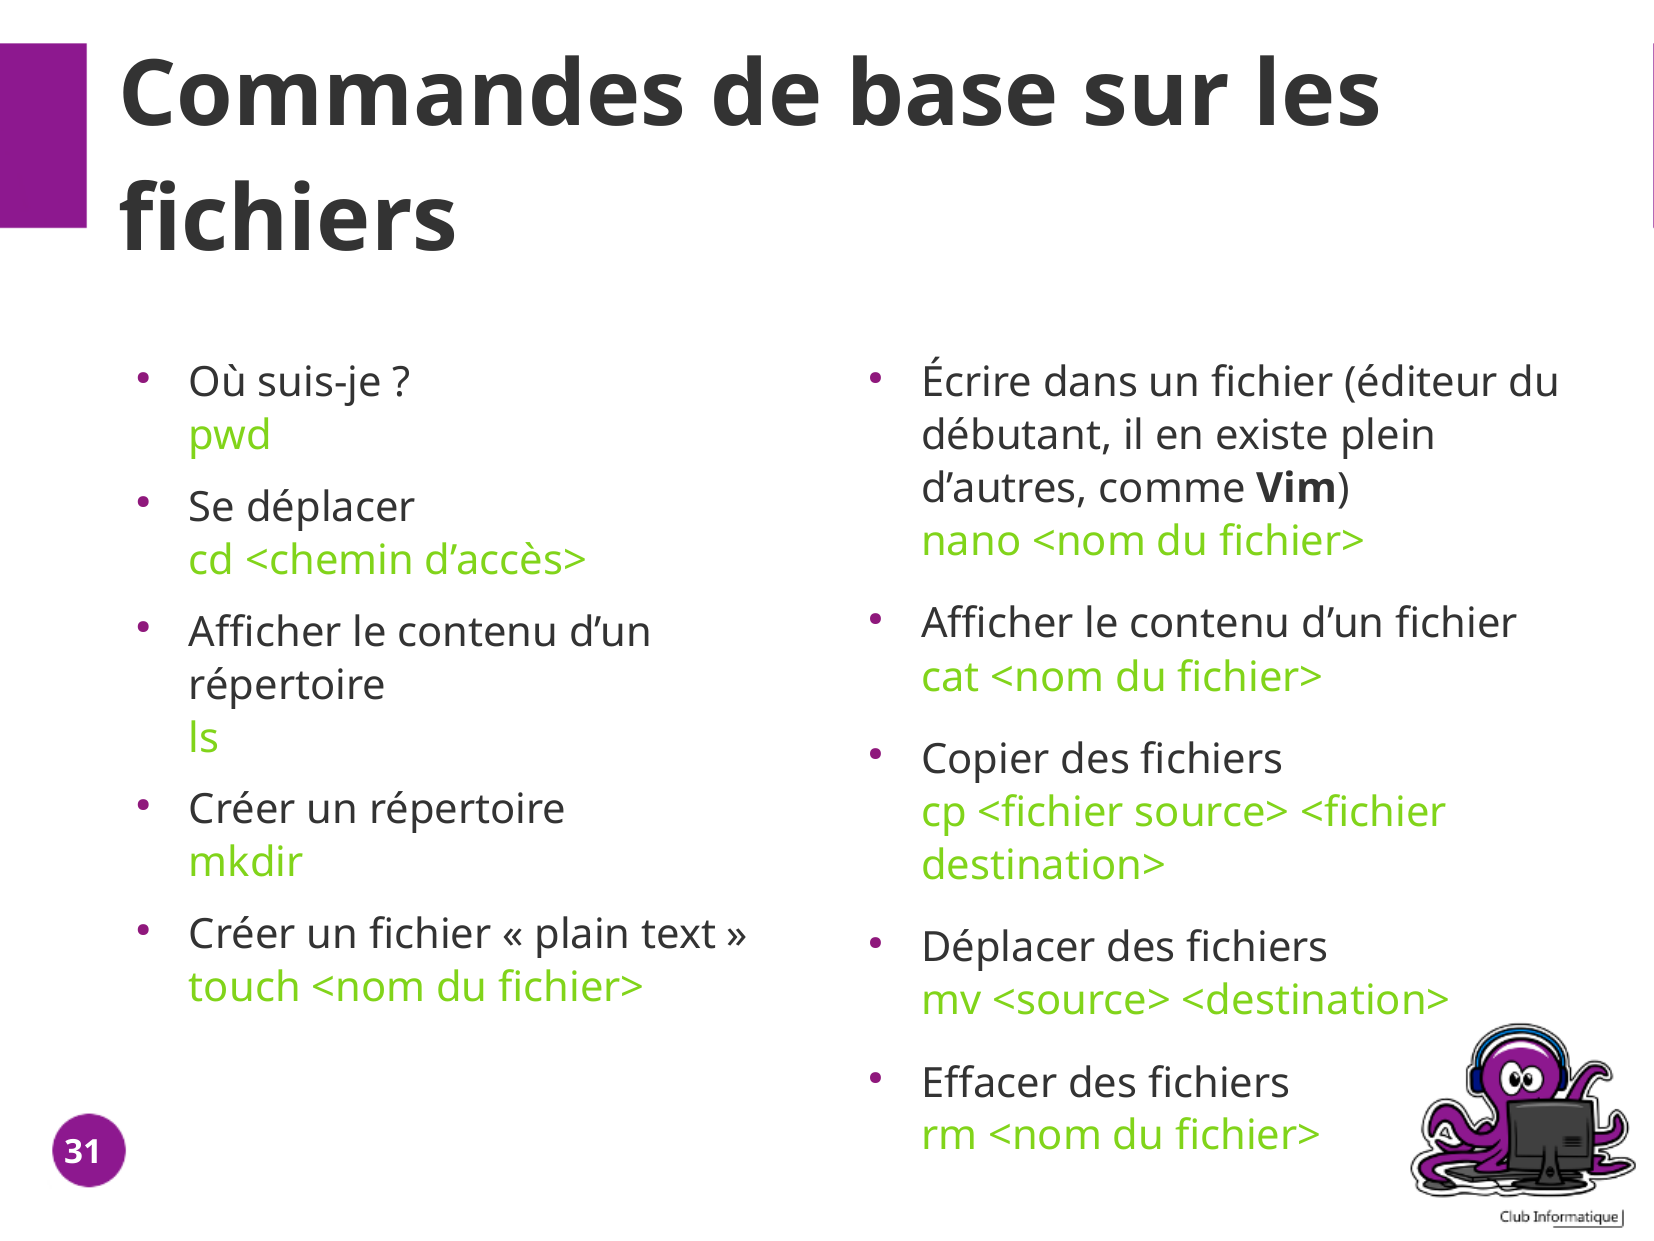

# Commandes de base sur les fichiers
Où suis-je ? 
pwd
Se déplacer
cd <chemin d’accès>
Afficher le contenu d’un répertoire
ls
Créer un répertoire
mkdir
Créer un fichier « plain text »
touch <nom du fichier>
Écrire dans un fichier (éditeur du débutant, il en existe plein d’autres, comme Vim)
nano <nom du fichier>
Afficher le contenu d’un fichier
cat <nom du fichier>
Copier des fichiers
cp <fichier source> <fichier destination>
Déplacer des fichiers
mv <source> <destination>
Effacer des fichiers
rm <nom du fichier>
31